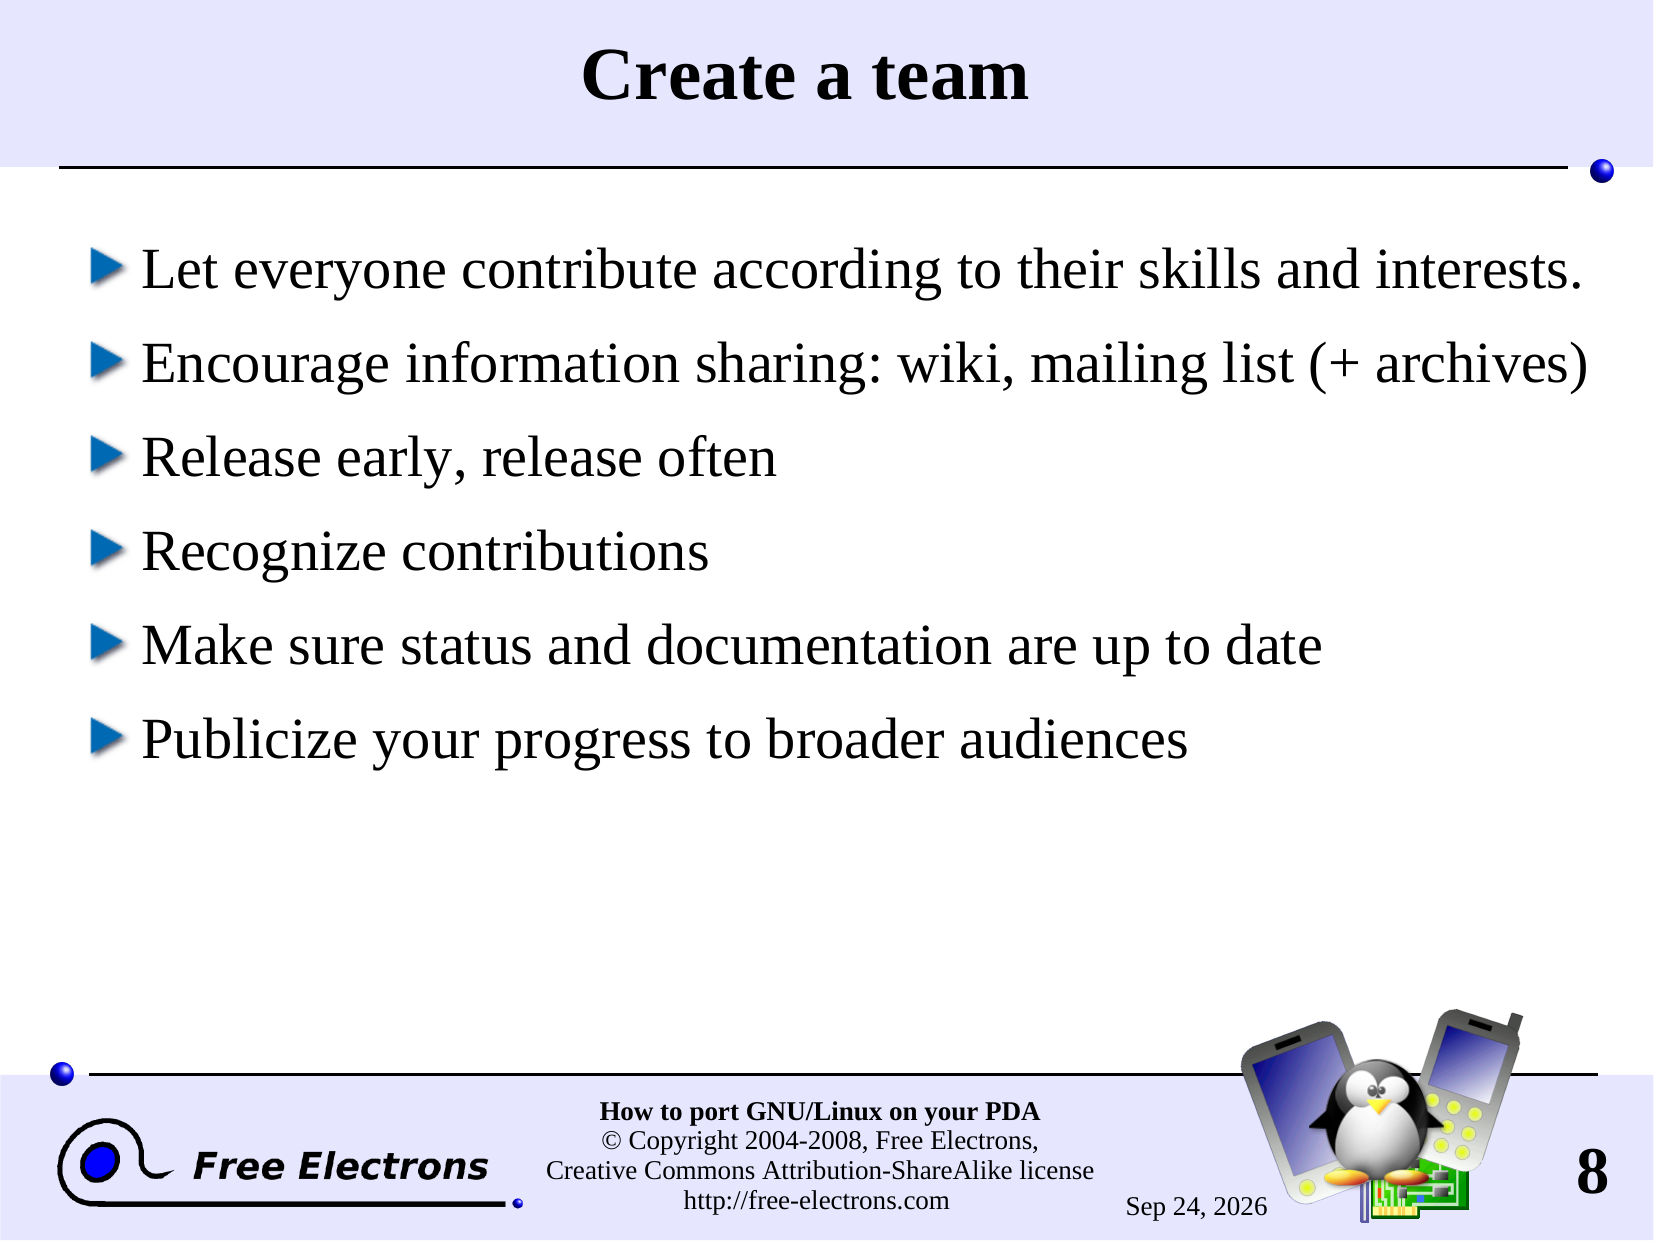

# Create a team
Let everyone contribute according to their skills and interests.
Encourage information sharing: wiki, mailing list (+ archives)
Release early, release often
Recognize contributions
Make sure status and documentation are up to date
Publicize your progress to broader audiences